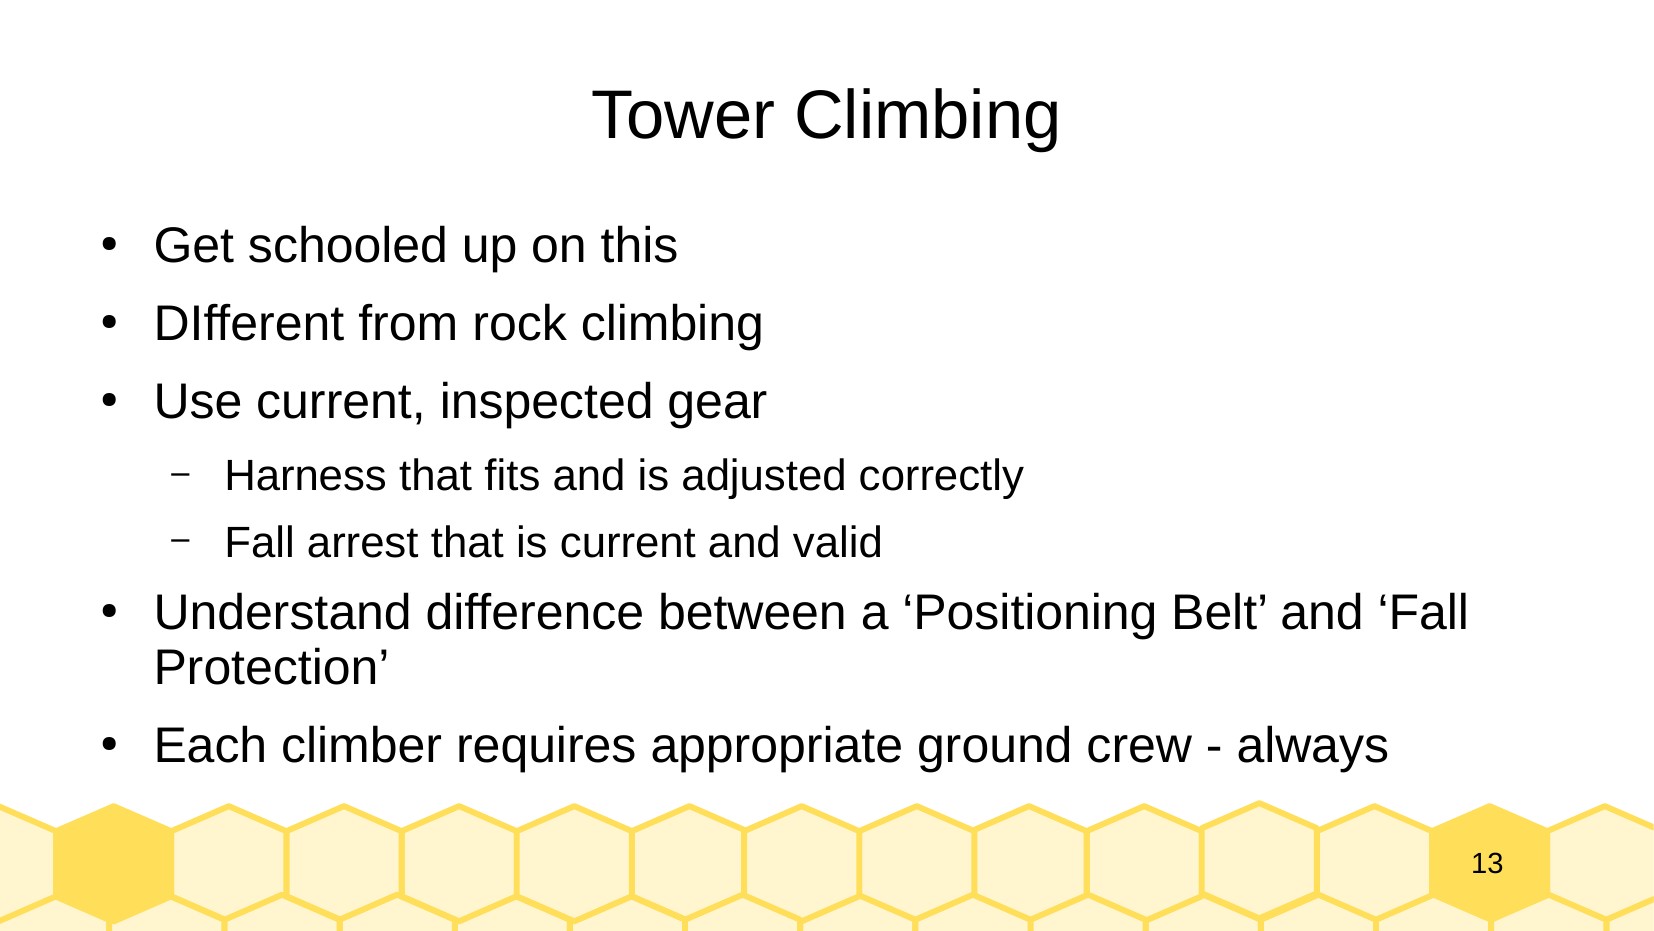

# Tower Climbing
Get schooled up on this
DIfferent from rock climbing
Use current, inspected gear
Harness that fits and is adjusted correctly
Fall arrest that is current and valid
Understand difference between a ‘Positioning Belt’ and ‘Fall Protection’
Each climber requires appropriate ground crew - always